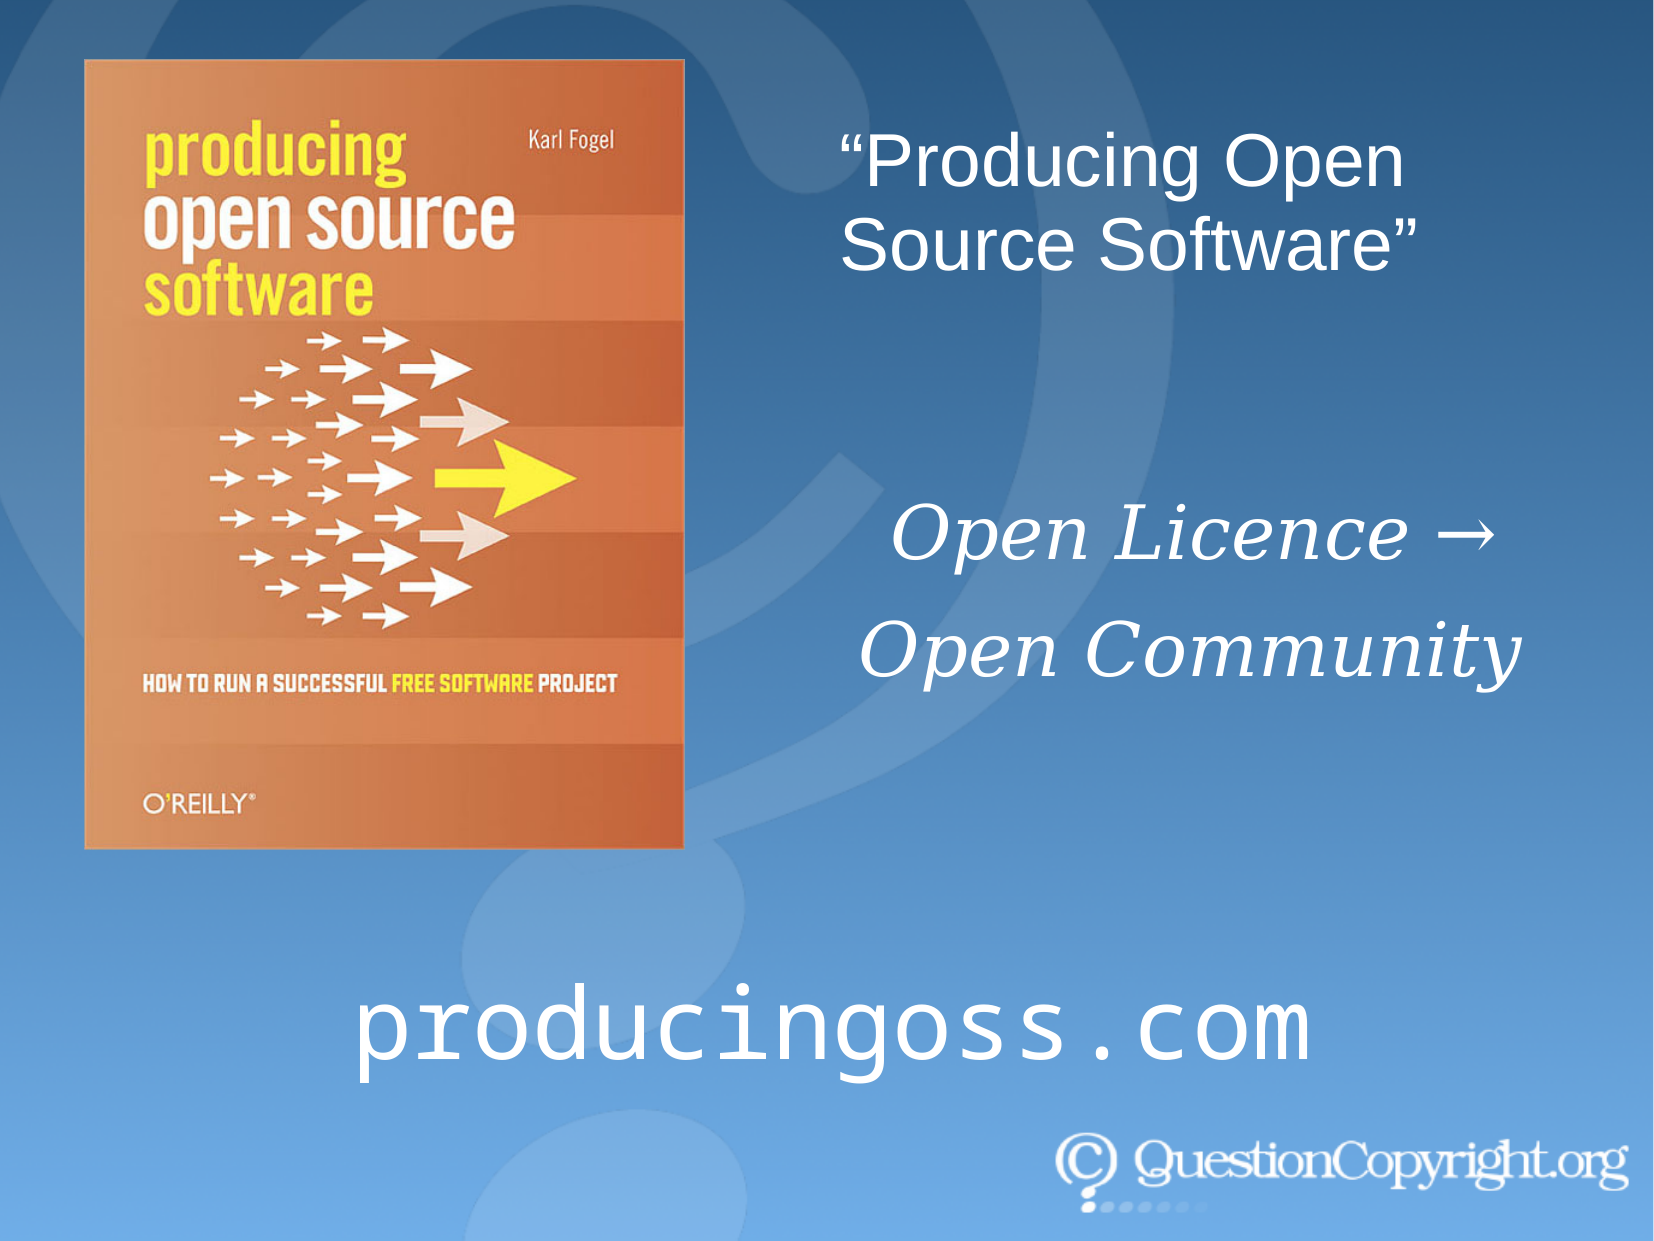

“Producing Open Source Software”
Open Licence →
Open Community
producingoss.com